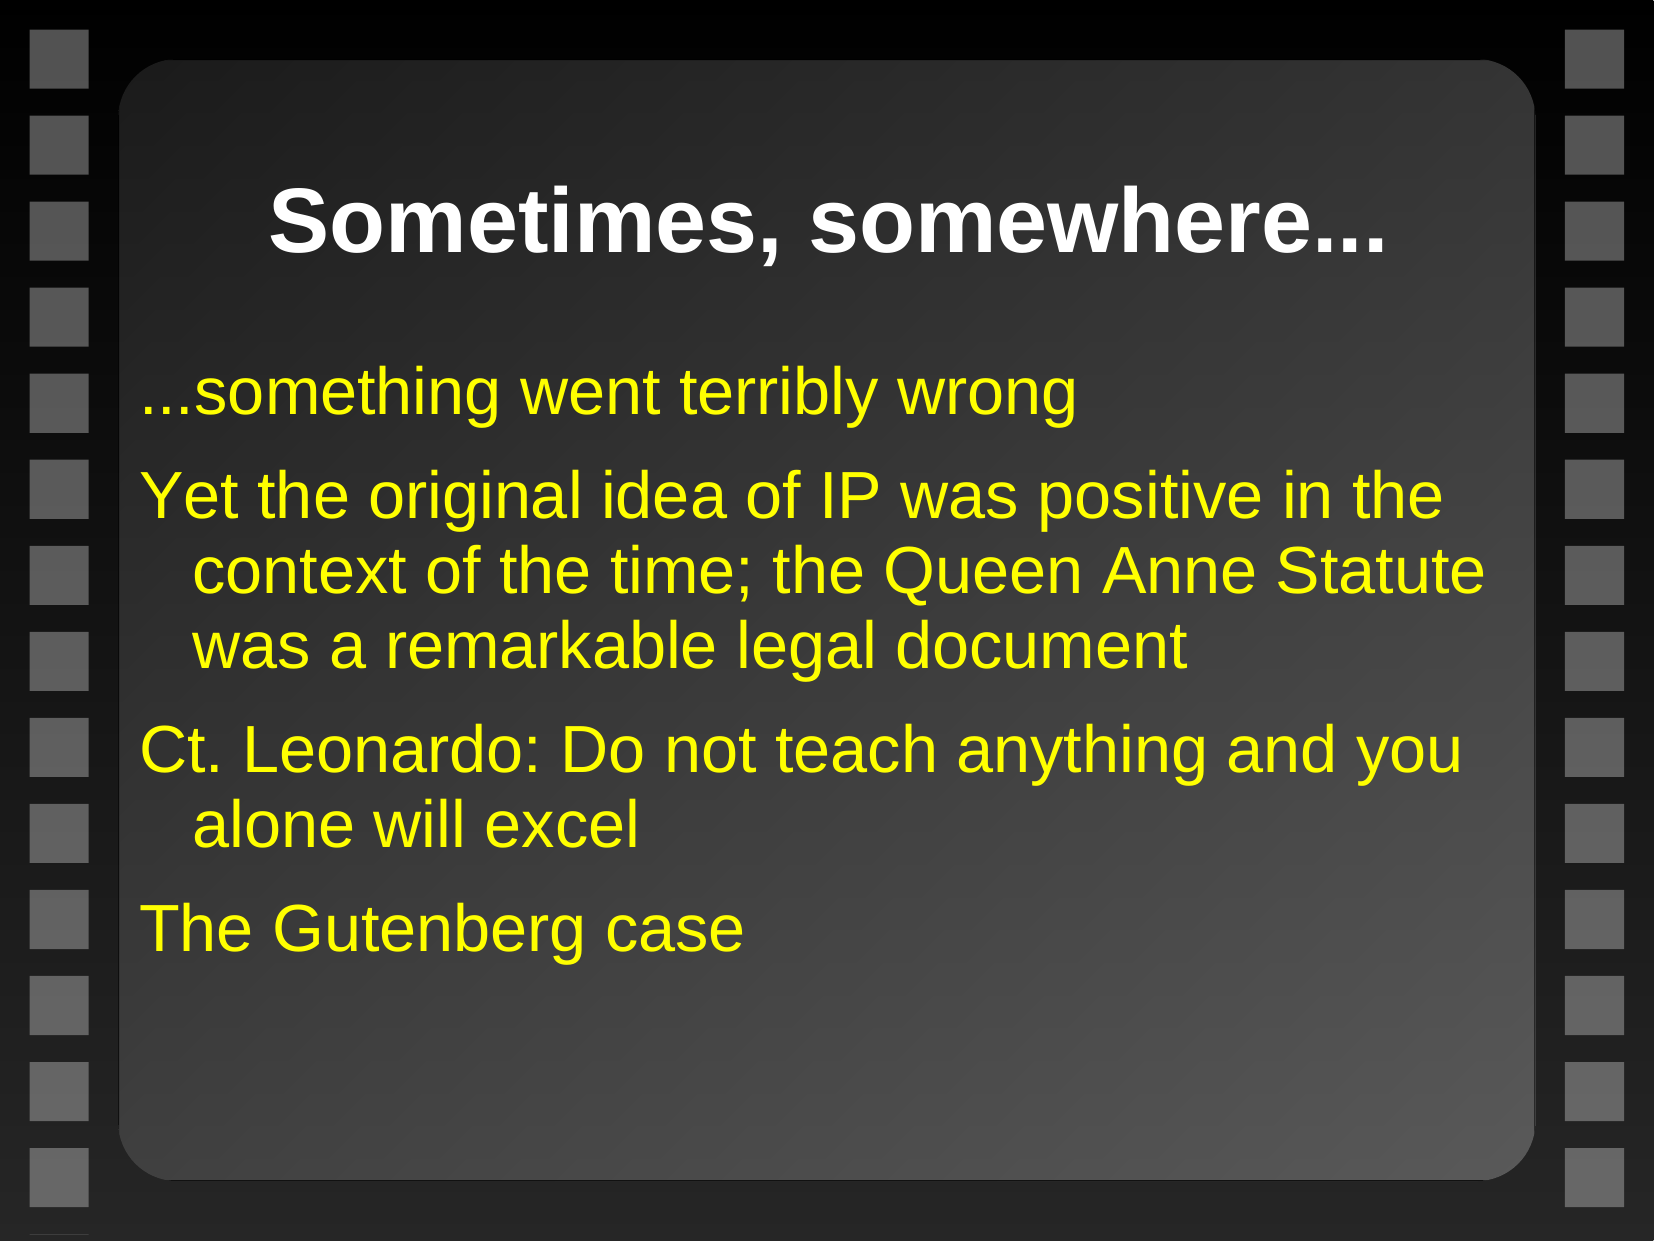

# Sometimes, somewhere...
...something went terribly wrong
Yet the original idea of IP was positive in the context of the time; the Queen Anne Statute was a remarkable legal document
Ct. Leonardo: Do not teach anything and you alone will excel
The Gutenberg case